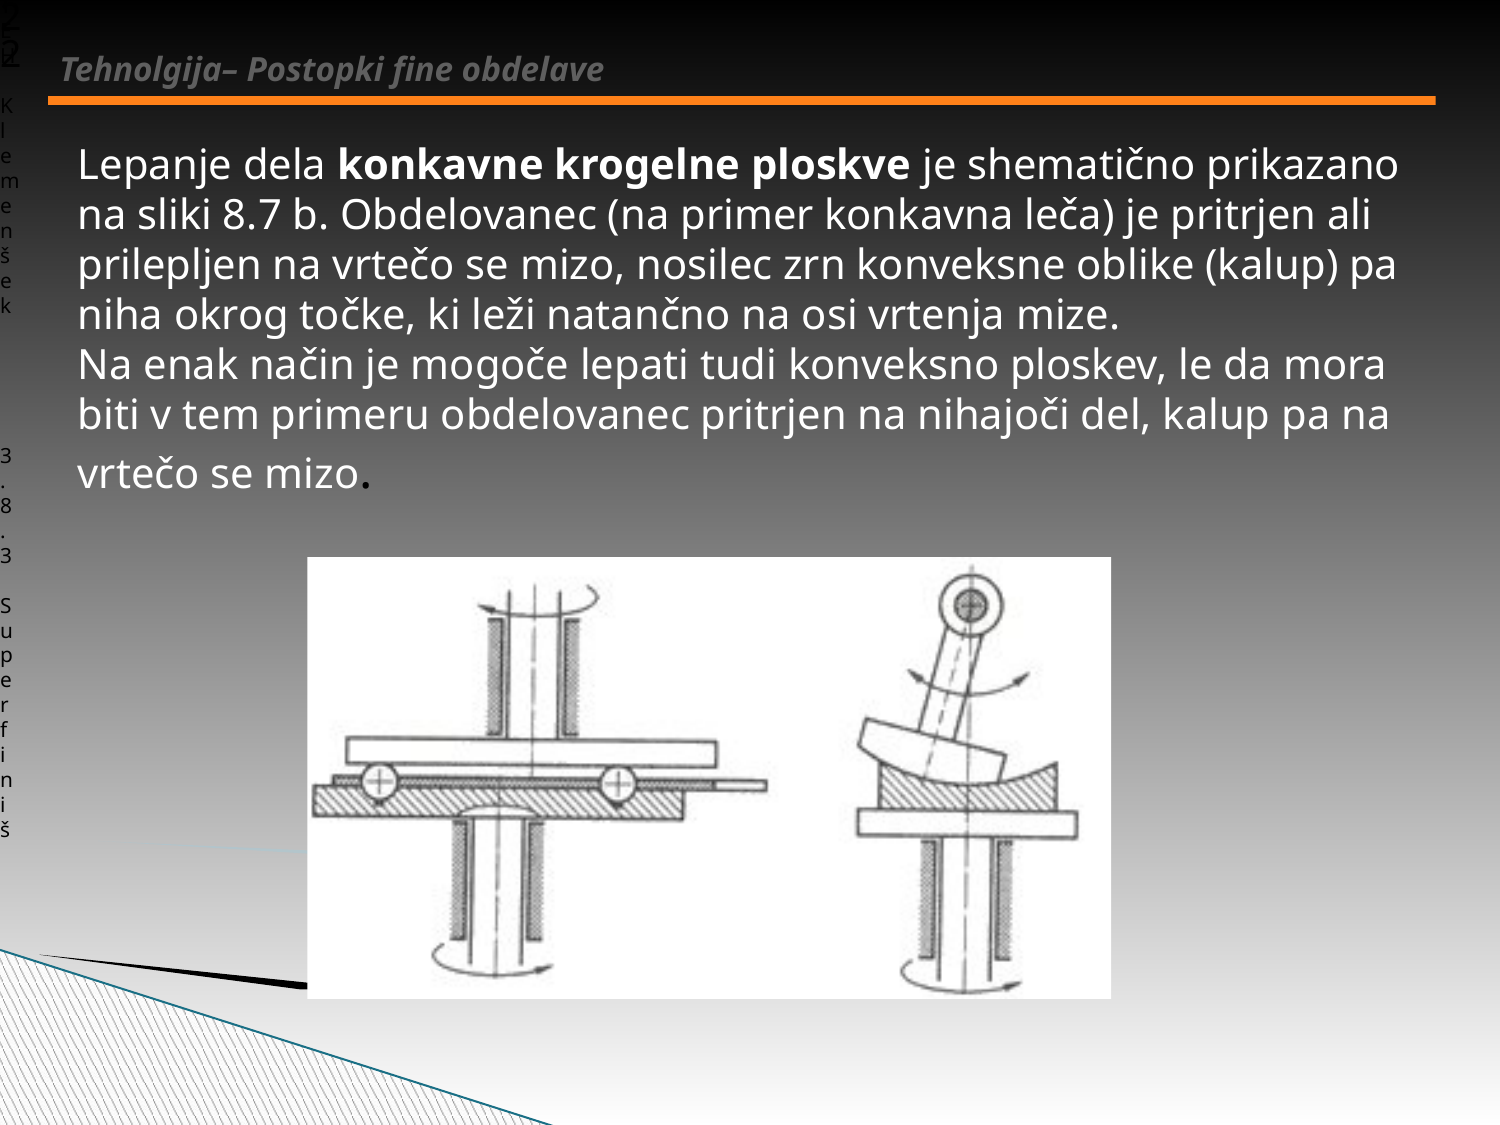

TEH Klemenšek 3.8.3 Superfiniš
Lepanje dela konkavne krogelne ploskve je shematično prikazano na sliki 8.7 b. Obdelovanec (na primer konkavna leča) je pritrjen ali prilepljen na vrtečo se mizo, nosilec zrn konveksne oblike (kalup) pa niha okrog toč­ke, ki leži natančno na osi vrtenja mize.
Na enak način je mogoče lepati tudi konveksno ploskev, le da mora bi­ti v tem primeru obdelovanec pritrjen na nihajoči del, kalup pa na vrtečo se mizo.